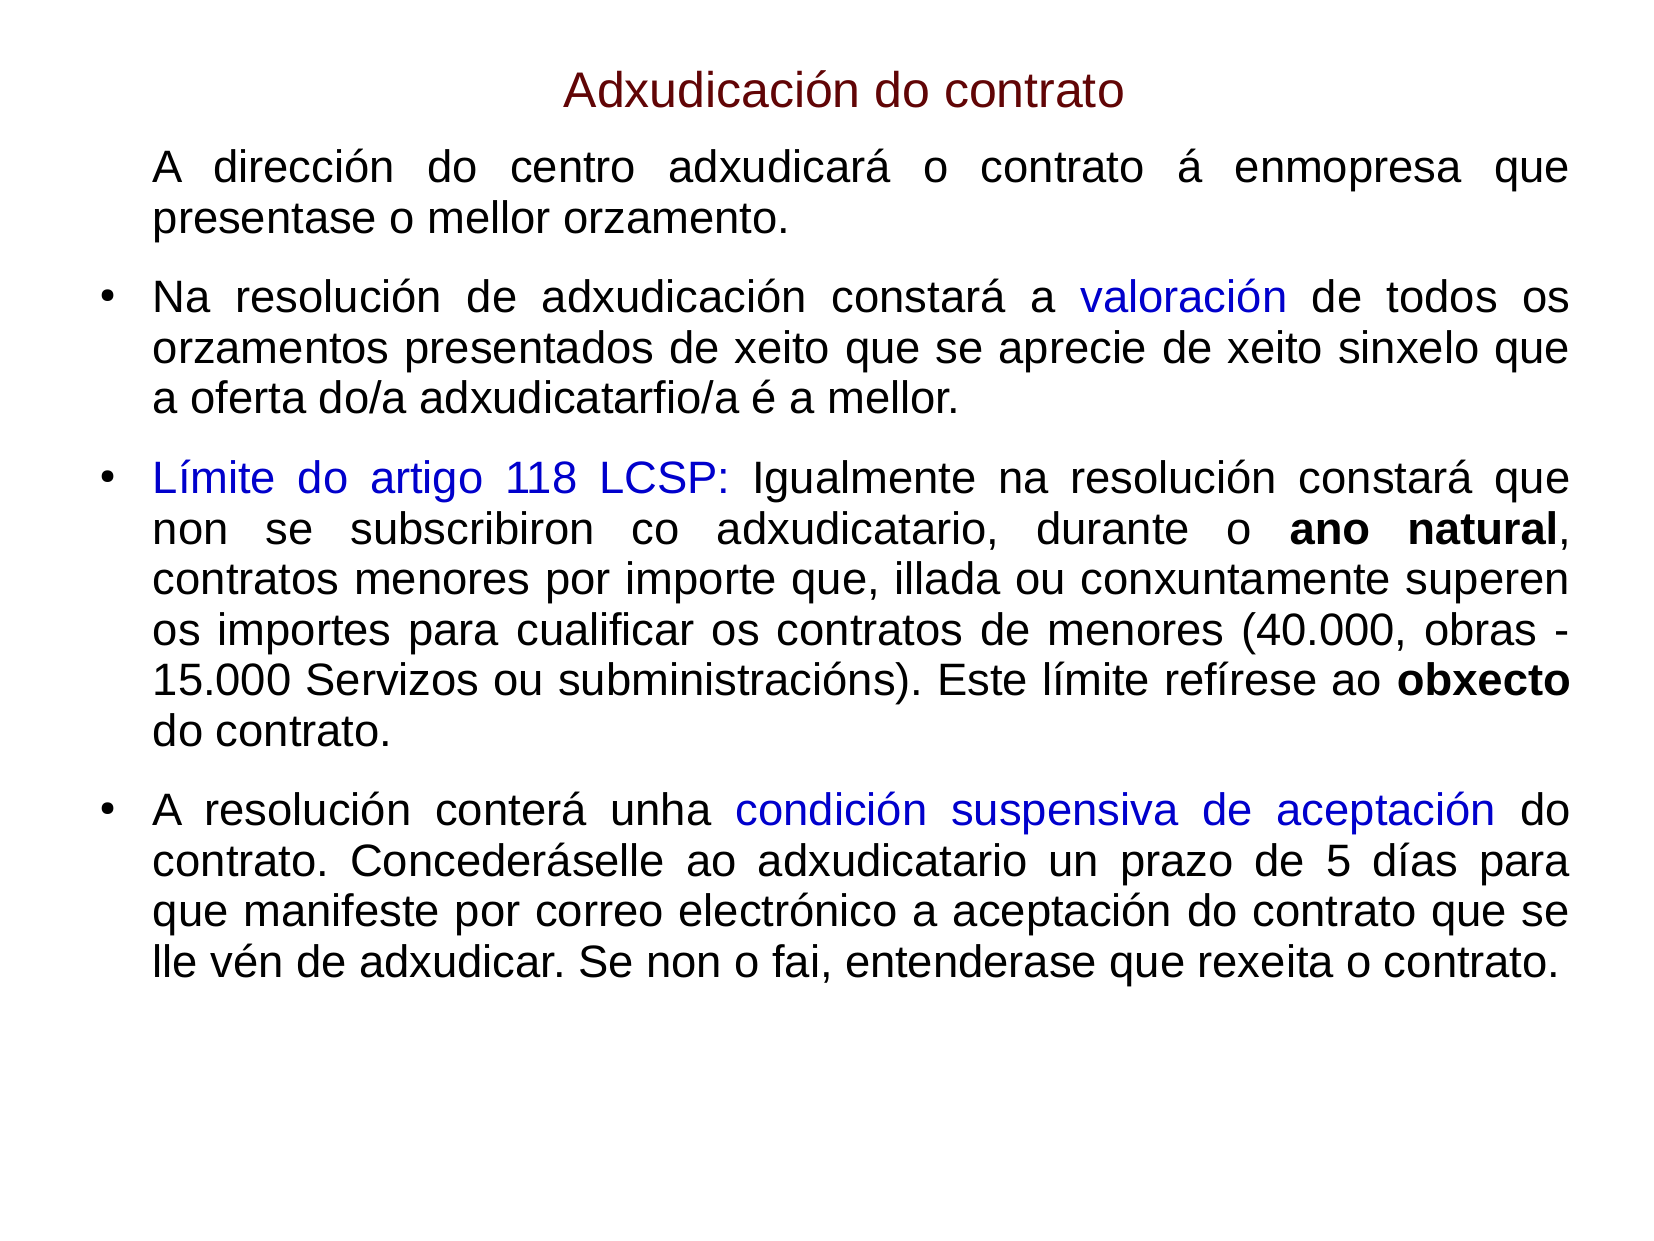

# Adxudicación do contrato
A dirección do centro adxudicará o contrato á enmopresa que presentase o mellor orzamento.
Na resolución de adxudicación constará a valoración de todos os orzamentos presentados de xeito que se aprecie de xeito sinxelo que a oferta do/a adxudicatarfio/a é a mellor.
Límite do artigo 118 LCSP: Igualmente na resolución constará que non se subscribiron co adxudicatario, durante o ano natural, contratos menores por importe que, illada ou conxuntamente superen os importes para cualificar os contratos de menores (40.000, obras - 15.000 Servizos ou subministracións). Este límite refírese ao obxecto do contrato.
A resolución conterá unha condición suspensiva de aceptación do contrato. Concederáselle ao adxudicatario un prazo de 5 días para que manifeste por correo electrónico a aceptación do contrato que se lle vén de adxudicar. Se non o fai, entenderase que rexeita o contrato.